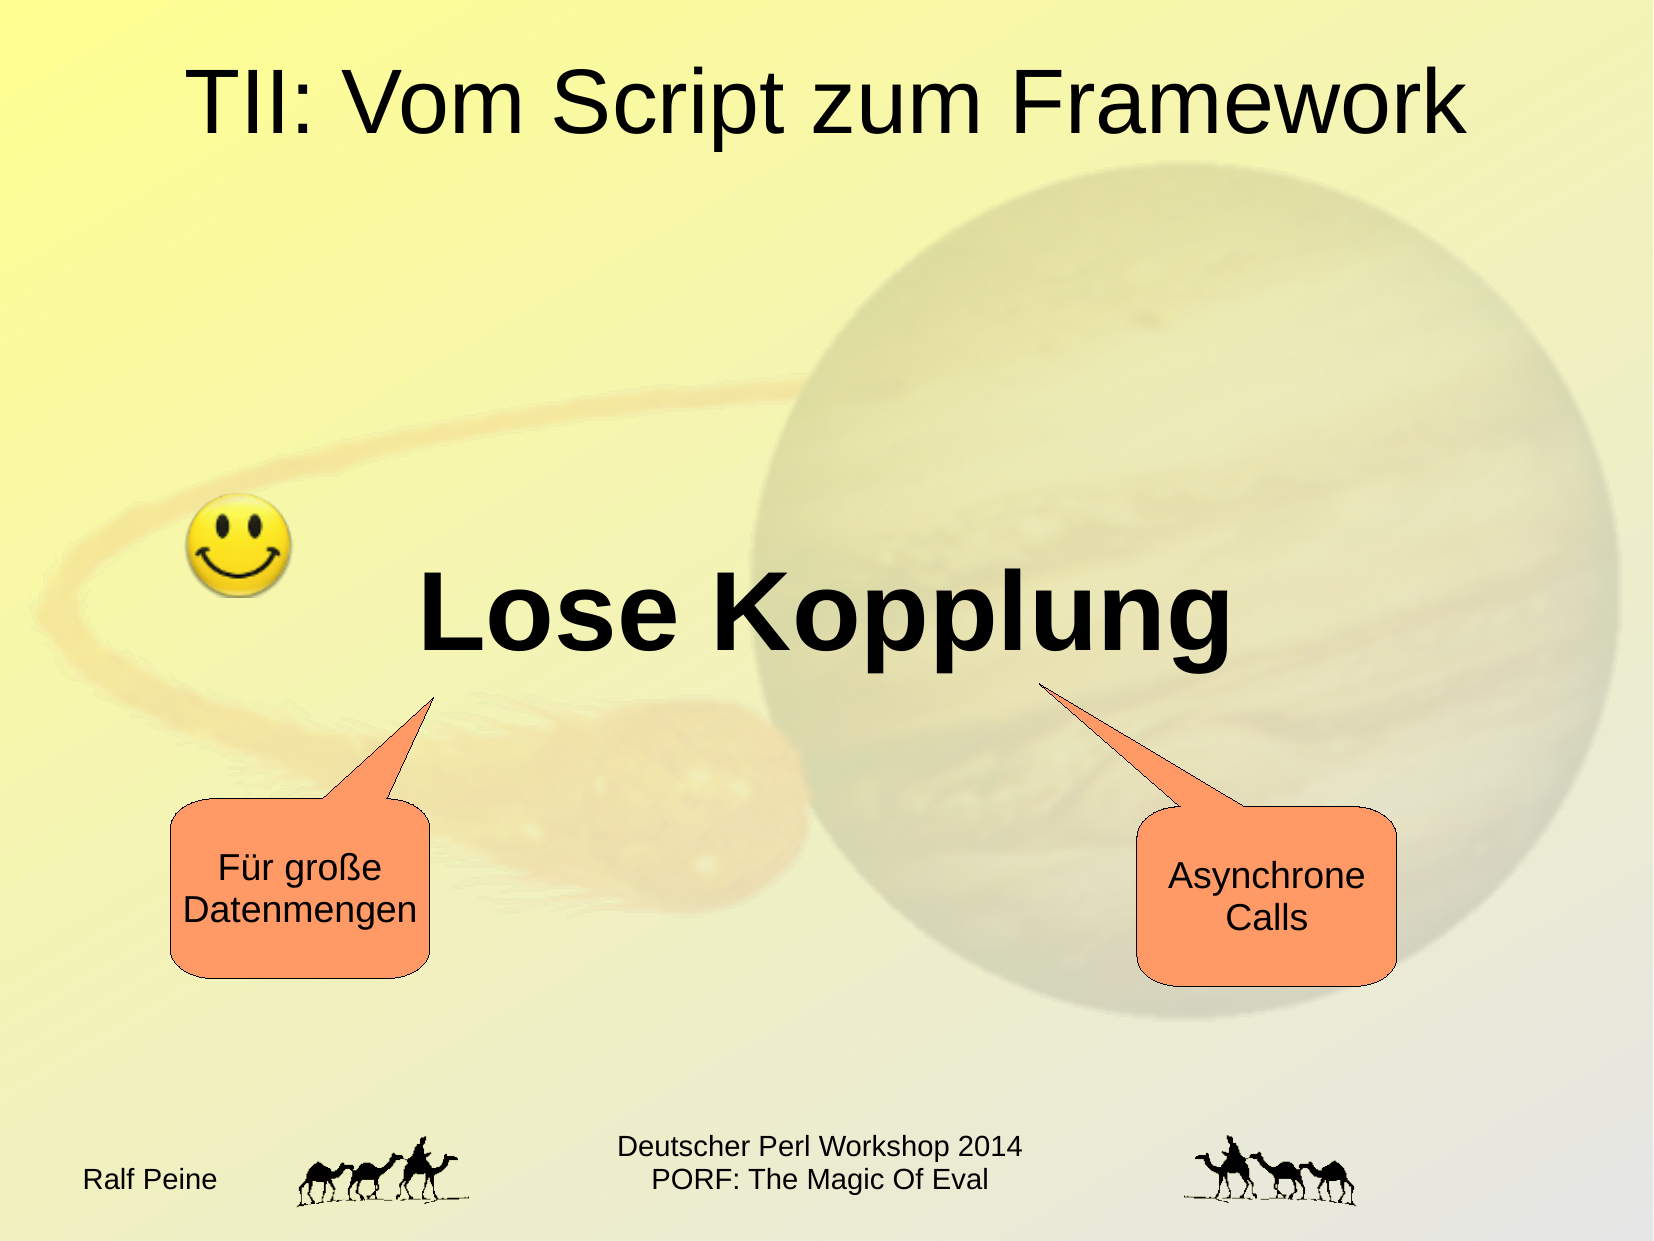

# TII: Vom Script zum Framework
Lose Kopplung
Für große
Datenmengen
Asynchrone
Calls